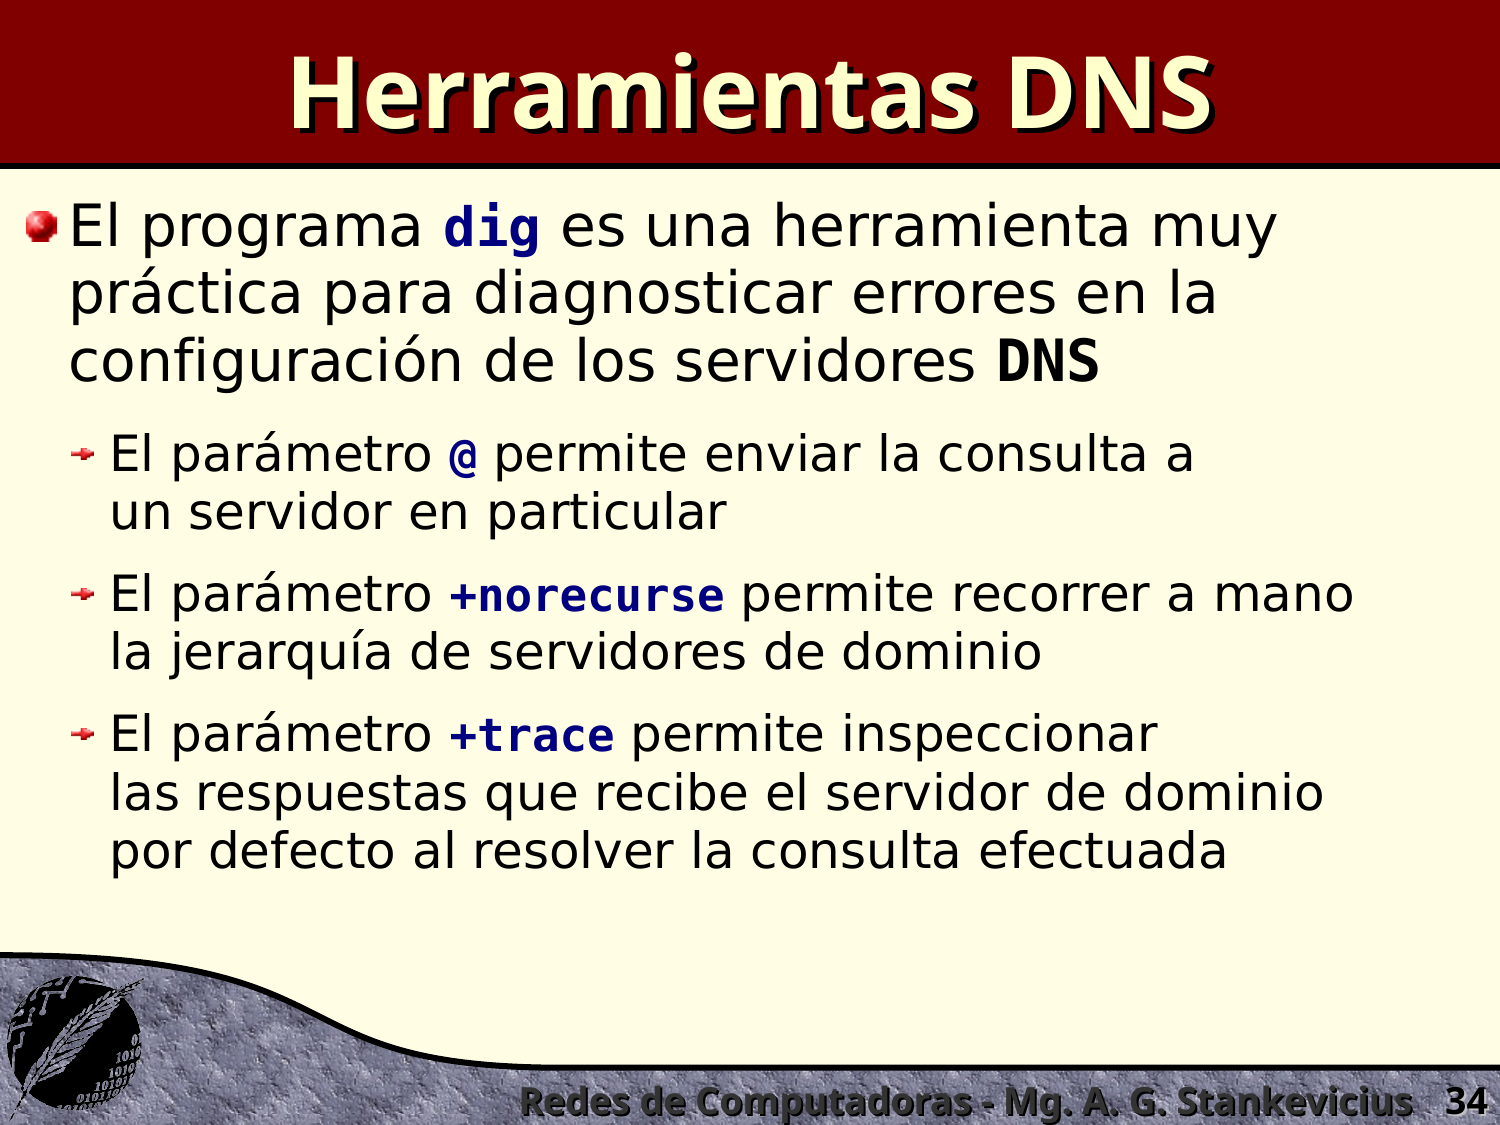

# Herramientas DNS
El programa dig es una herramienta muy práctica para diagnosticar errores en la configuración de los servidores DNS
El parámetro @ permite enviar la consulta a
un servidor en particular
El parámetro +norecurse permite recorrer a mano
la jerarquía de servidores de dominio
El parámetro +trace permite inspeccionar
las respuestas que recibe el servidor de dominio
por defecto al resolver la consulta efectuada
34